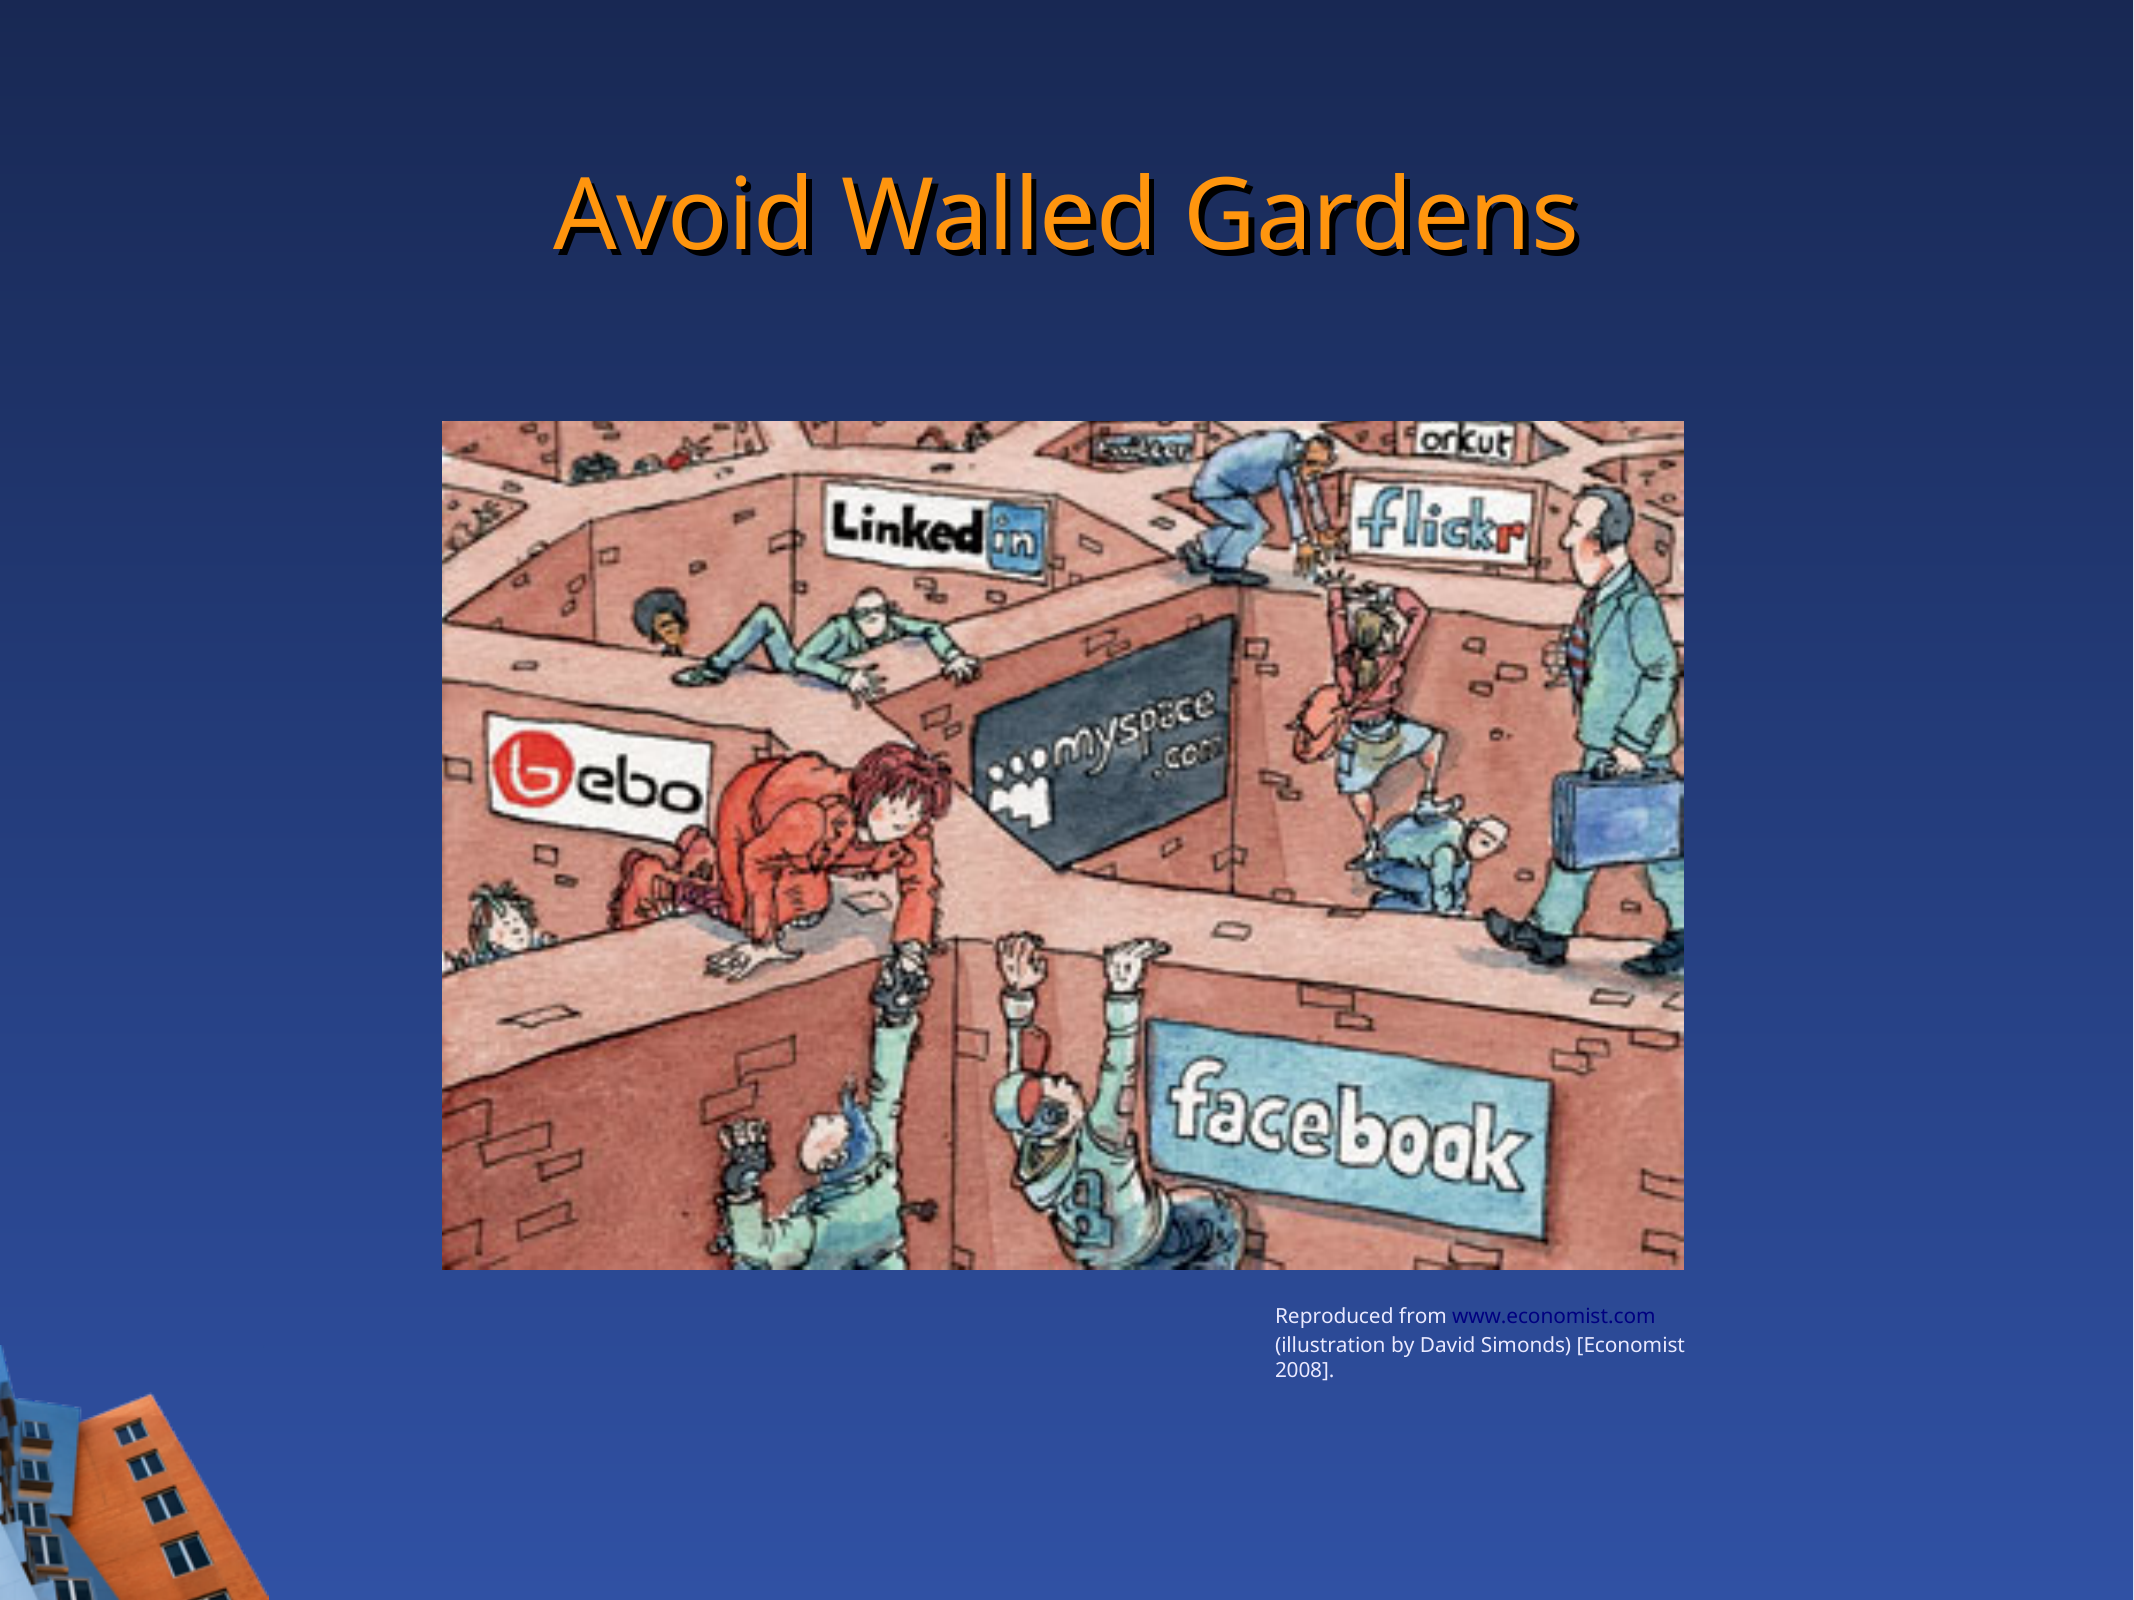

# Avoid Walled Gardens
Reproduced from www.economist.com (illustration by David Simonds) [Economist 2008].